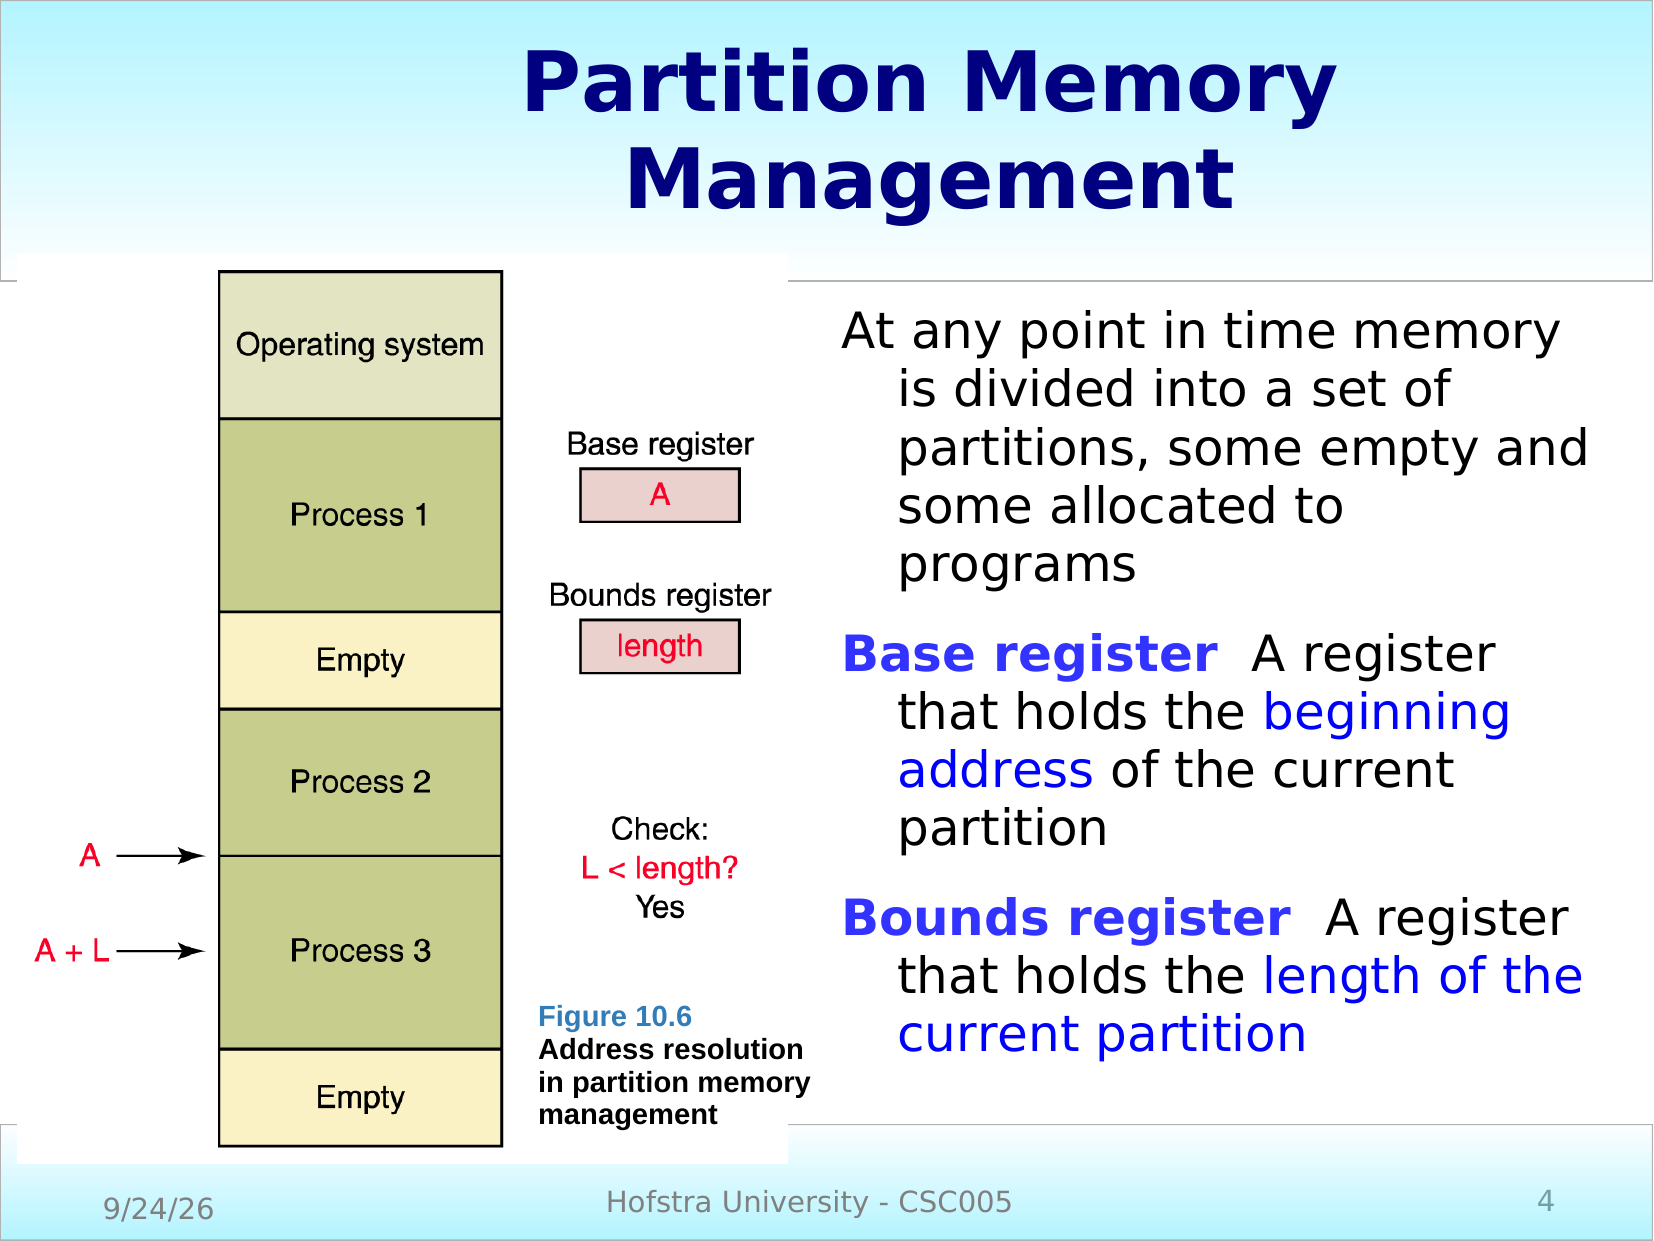

# Partition Memory Management
At any point in time memory is divided into a set of partitions, some empty and some allocated to programs
Base register A register that holds the beginning address of the current partition
Bounds register A register that holds the length of the current partition
Figure 10.6
Address resolution
in partition memory management
4
Hofstra University - CSC005